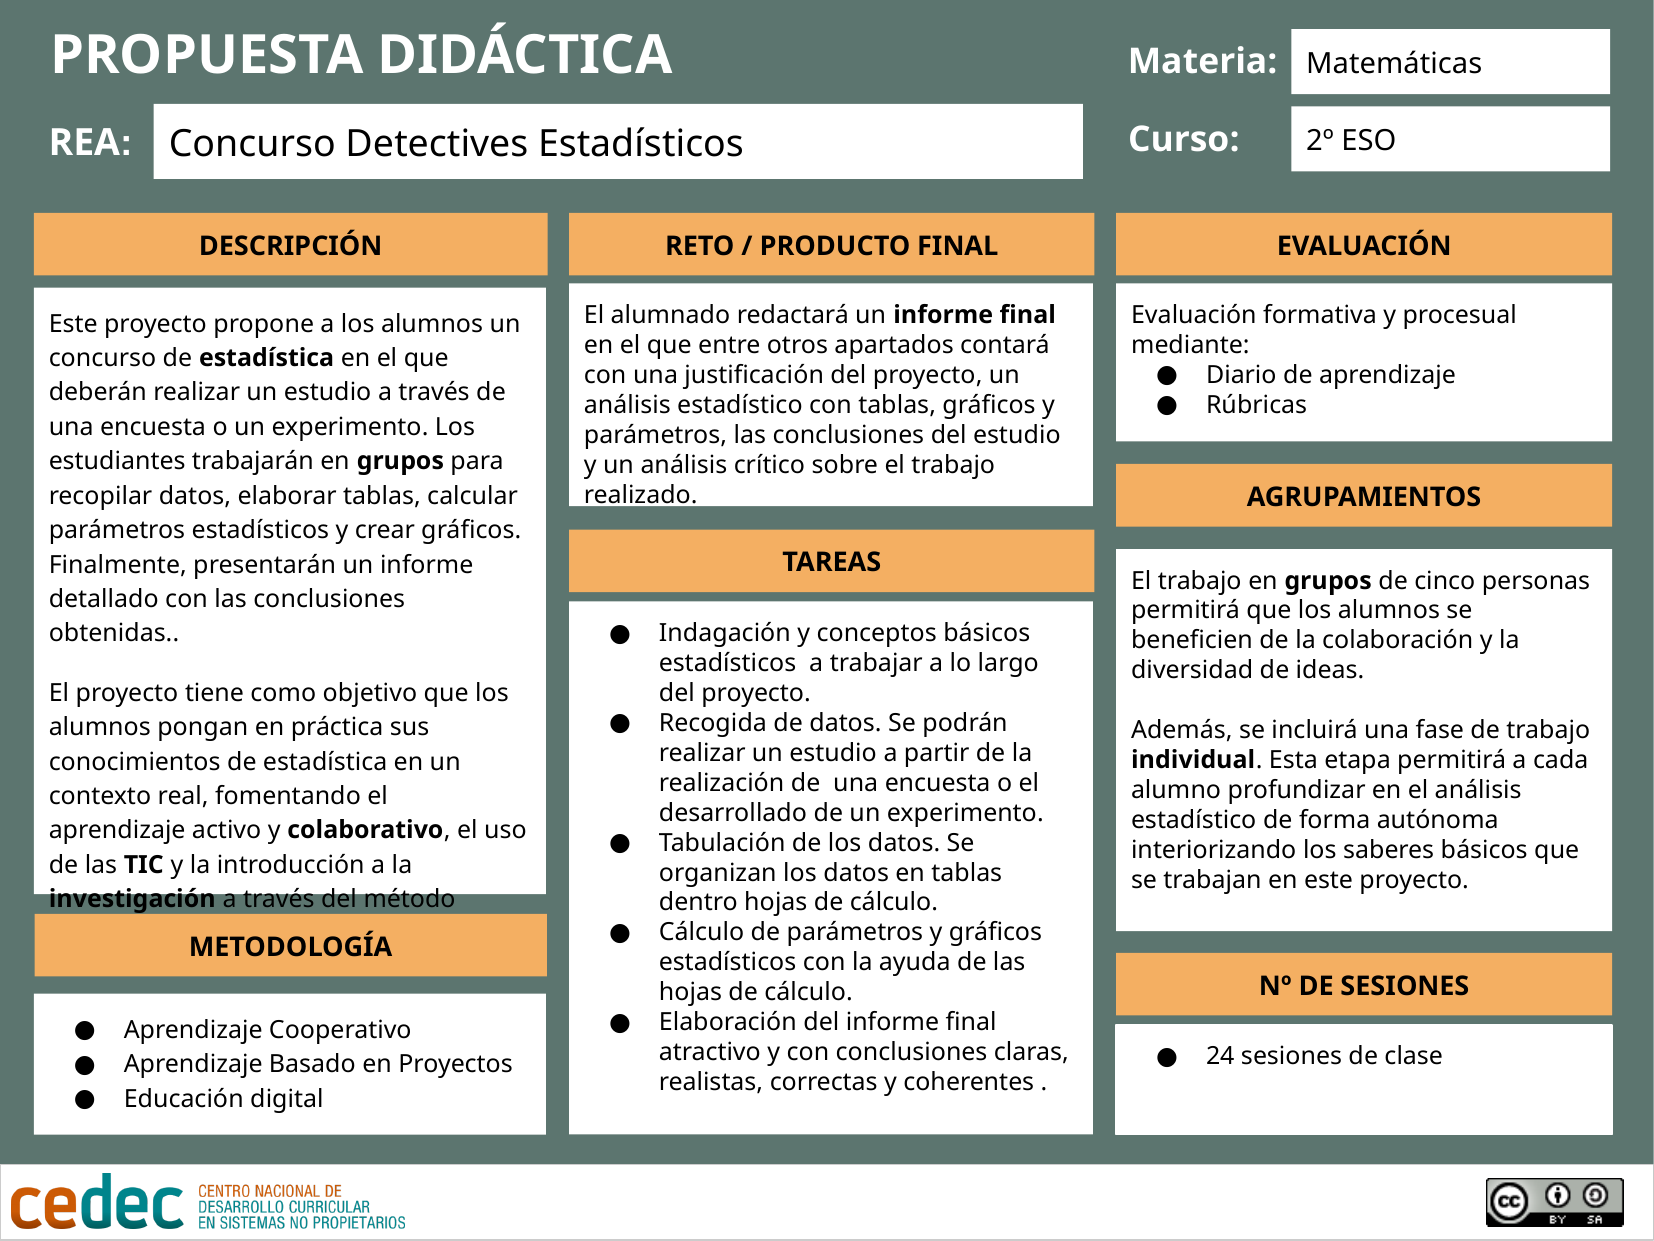

PROPUESTA DIDÁCTICA
Matemáticas
Materia:
Concurso Detectives Estadísticos
2º ESO
Curso:
REA:
DESCRIPCIÓN
RETO / PRODUCTO FINAL
EVALUACIÓN
El alumnado redactará un informe final en el que entre otros apartados contará con una justificación del proyecto, un análisis estadístico con tablas, gráficos y parámetros, las conclusiones del estudio y un análisis crítico sobre el trabajo realizado.
Evaluación formativa y procesual mediante:
Diario de aprendizaje
Rúbricas
Este proyecto propone a los alumnos un concurso de estadística en el que deberán realizar un estudio a través de una encuesta o un experimento. Los estudiantes trabajarán en grupos para recopilar datos, elaborar tablas, calcular parámetros estadísticos y crear gráficos. Finalmente, presentarán un informe detallado con las conclusiones obtenidas..
El proyecto tiene como objetivo que los alumnos pongan en práctica sus conocimientos de estadística en un contexto real, fomentando el aprendizaje activo y colaborativo, el uso de las TIC y la introducción a la investigación a través del método científico.
AGRUPAMIENTOS
TAREAS
El trabajo en grupos de cinco personas permitirá que los alumnos se beneficien de la colaboración y la diversidad de ideas.
Además, se incluirá una fase de trabajo individual. Esta etapa permitirá a cada alumno profundizar en el análisis estadístico de forma autónoma interiorizando los saberes básicos que se trabajan en este proyecto.
Indagación y conceptos básicos estadísticos a trabajar a lo largo del proyecto.
Recogida de datos. Se podrán realizar un estudio a partir de la realización de una encuesta o el desarrollado de un experimento.
Tabulación de los datos. Se organizan los datos en tablas dentro hojas de cálculo.
Cálculo de parámetros y gráficos estadísticos con la ayuda de las hojas de cálculo.
Elaboración del informe final atractivo y con conclusiones claras, realistas, correctas y coherentes .
METODOLOGÍA
Nº DE SESIONES
Aprendizaje Cooperativo
Aprendizaje Basado en Proyectos
Educación digital
24 sesiones de clase